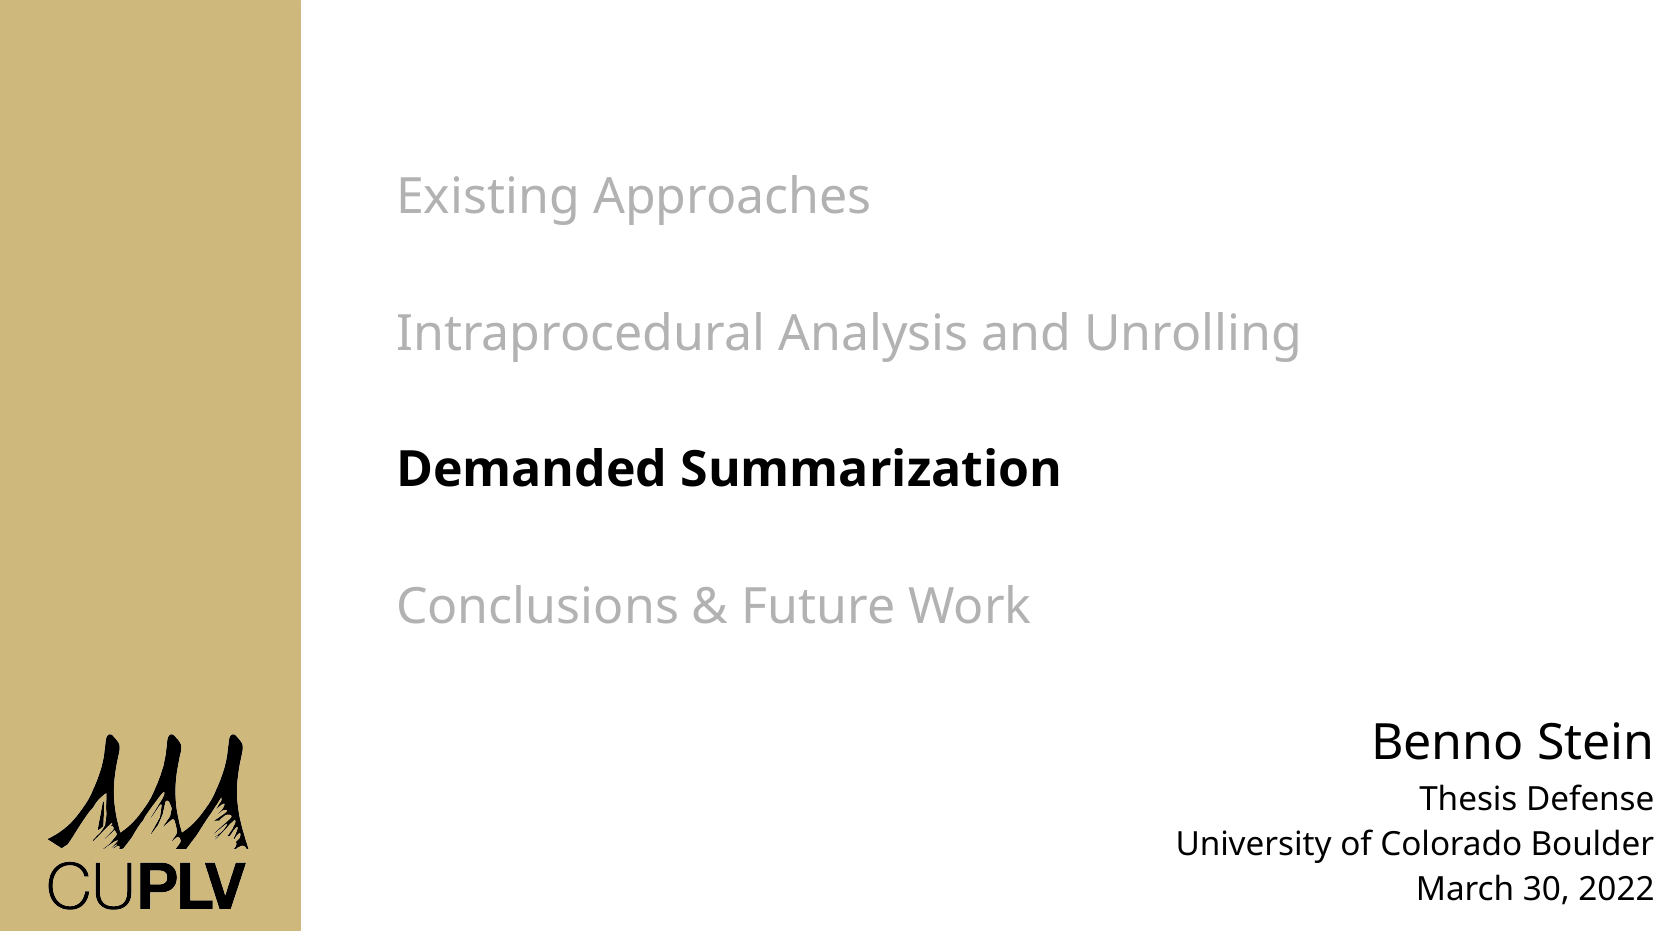

# Existing Approaches Intraprocedural Analysis and Unrolling Demanded Summarization Conclusions & Future Work
Benno Stein
Thesis Defense
University of Colorado Boulder
March 30, 2022